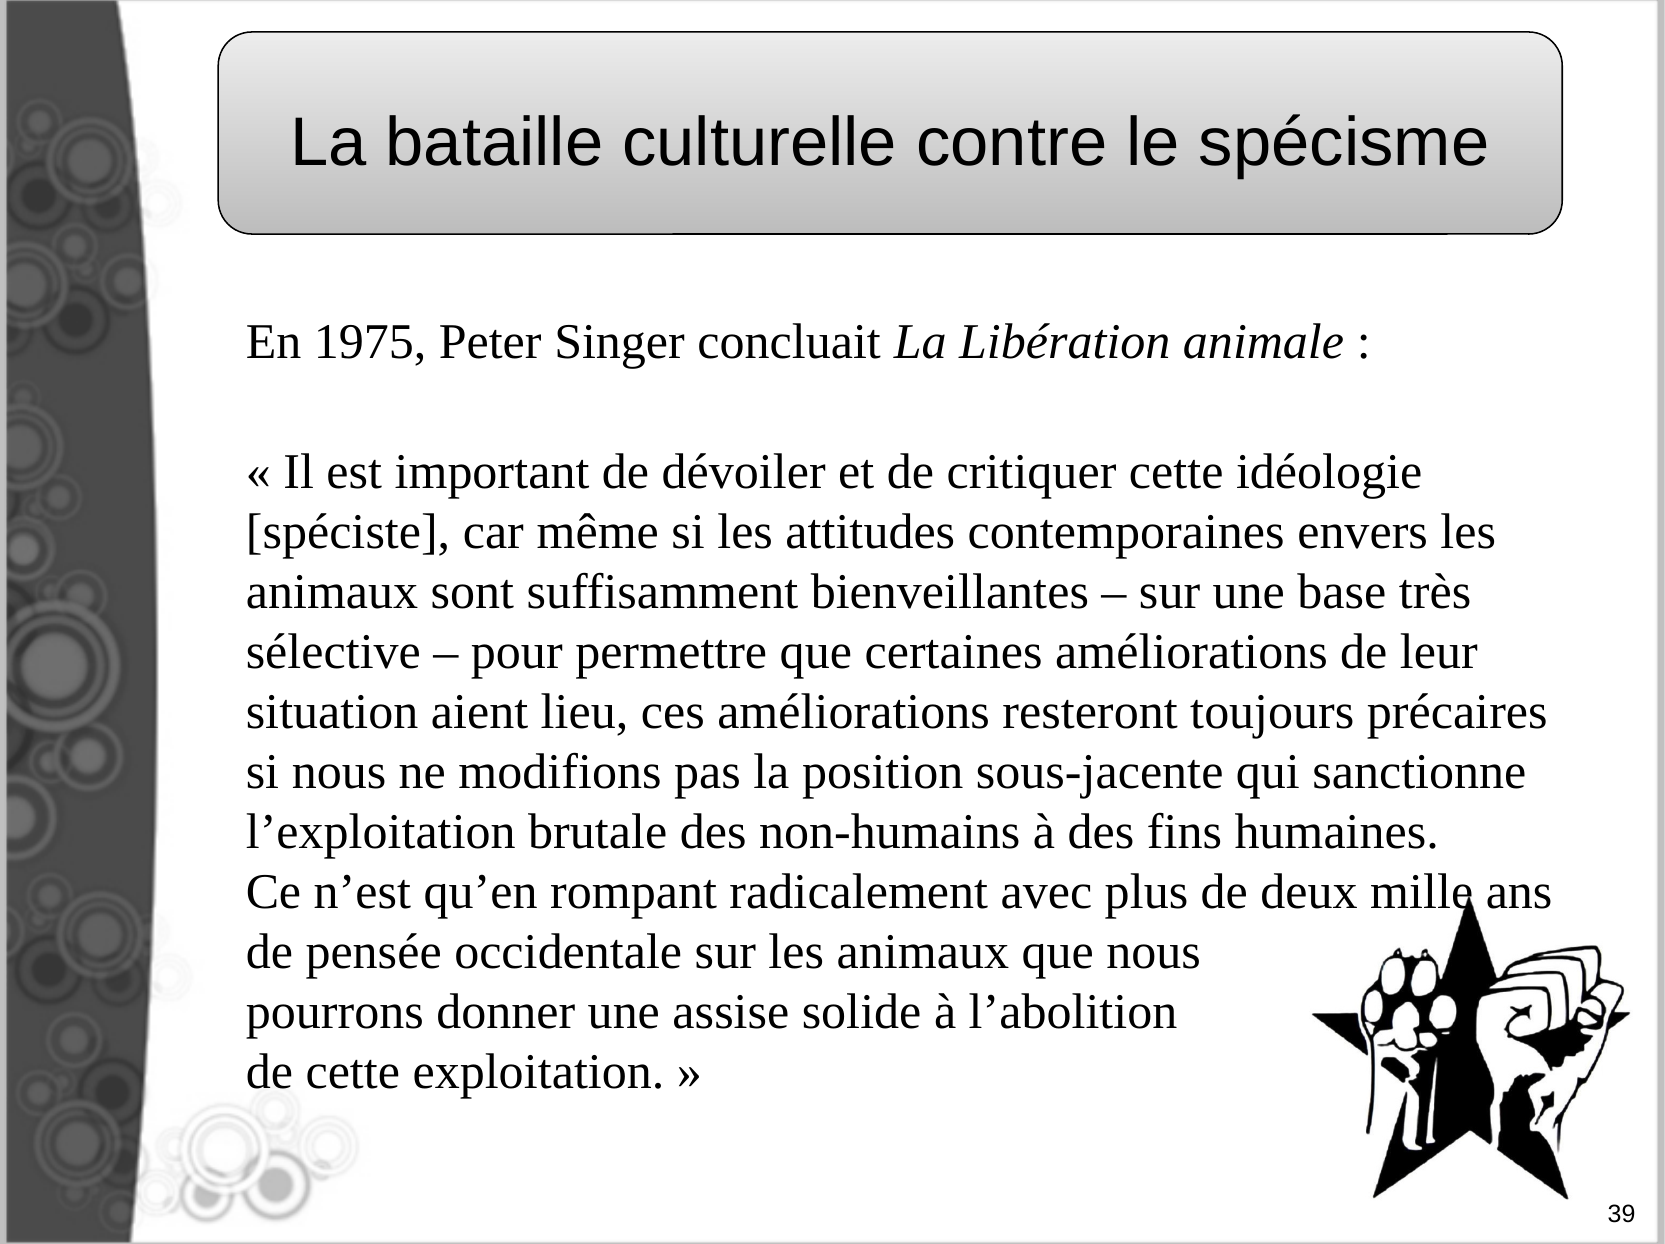

La bataille culturelle contre le spécisme
En 1975, Peter Singer concluait La Libération animale :
« Il est important de dévoiler et de critiquer cette idéologie [spéciste], car même si les attitudes contemporaines envers les animaux sont suffisamment bienveillantes – sur une base très sélective – pour permettre que certaines améliorations de leur situation aient lieu, ces améliorations resteront toujours précaires
si nous ne modifions pas la position sous-jacente qui sanctionne l’exploitation brutale des non-humains à des fins humaines.
Ce n’est qu’en rompant radicalement avec plus de deux mille ans
de pensée occidentale sur les animaux que nous
pourrons donner une assise solide à l’abolition
de cette exploitation. »
39